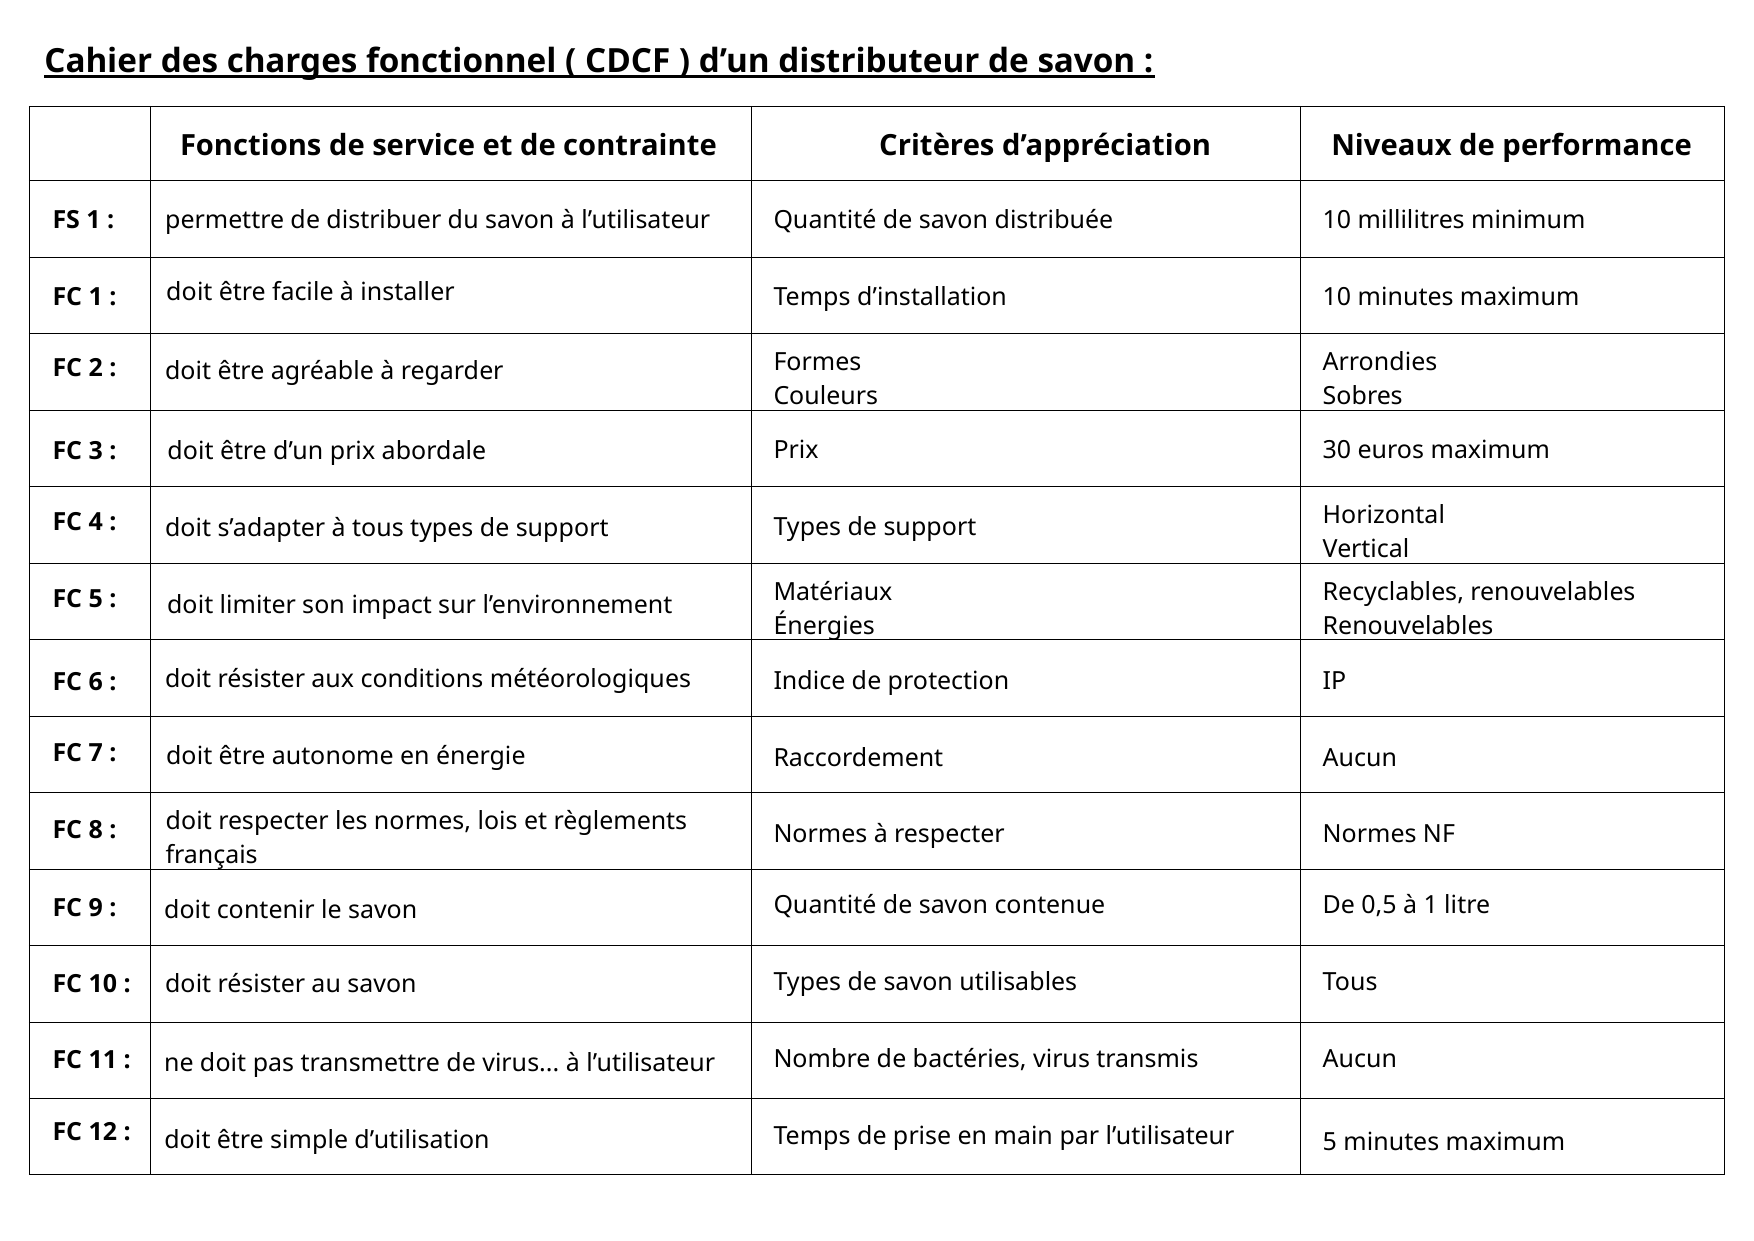

Cahier des charges fonctionnel ( CDCF ) d’un distributeur de savon :
| | | | |
| --- | --- | --- | --- |
| | | | |
| | | | |
| | | | |
| | | | |
| | | | |
| | | | |
| | | | |
| | | | |
| | | | |
| | | | |
| | | | |
| | | | |
| | | | |
Fonctions de service et de contrainte
Critères d’appréciation
Niveaux de performance
FS 1 :
permettre de distribuer du savon à l’utilisateur
Quantité de savon distribuée
10 millilitres minimum
doit être facile à installer
Temps d’installation
10 minutes maximum
FC 1 :
Formes
Couleurs
Arrondies
Sobres
FC 2 :
doit être agréable à regarder
Prix
30 euros maximum
FC 3 :
doit être d’un prix abordale
Horizontal
Vertical
FC 4 :
Types de support
doit s’adapter à tous types de support
Matériaux
Énergies
Recyclables, renouvelables
Renouvelables
FC 5 :
doit limiter son impact sur l’environnement
doit résister aux conditions météorologiques
Indice de protection
IP
FC 6 :
FC 7 :
doit être autonome en énergie
Raccordement
Aucun
doit respecter les normes, lois et règlements français
FC 8 :
Normes à respecter
Normes NF
Quantité de savon contenue
De 0,5 à 1 litre
FC 9 :
doit contenir le savon
Types de savon utilisables
Tous
FC 10 :
doit résister au savon
Nombre de bactéries, virus transmis
Aucun
FC 11 :
ne doit pas transmettre de virus... à l’utilisateur
FC 12 :
Temps de prise en main par l’utilisateur
doit être simple d’utilisation
5 minutes maximum